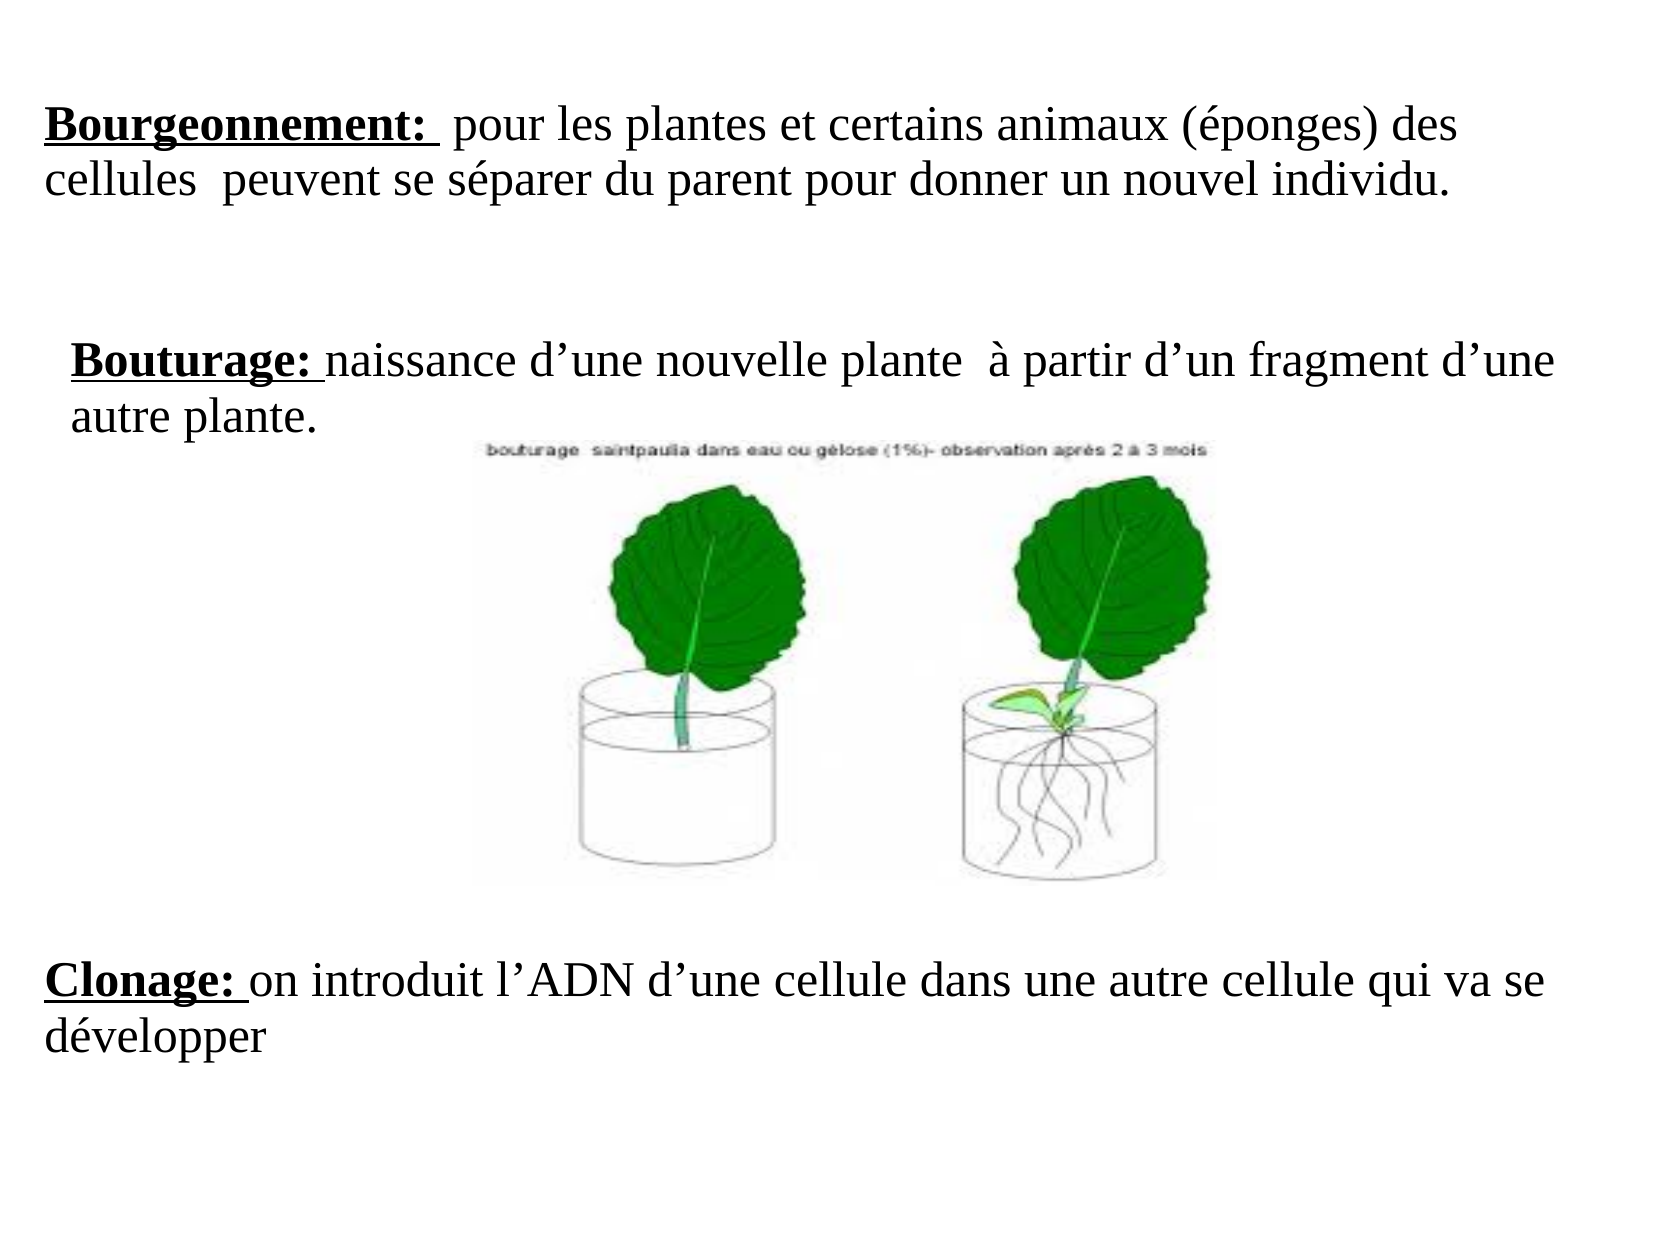

Bourgeonnement: pour les plantes et certains animaux (éponges) des cellules peuvent se séparer du parent pour donner un nouvel individu.
Bouturage: naissance d’une nouvelle plante à partir d’un fragment d’une autre plante.
Clonage: on introduit l’ADN d’une cellule dans une autre cellule qui va se développer